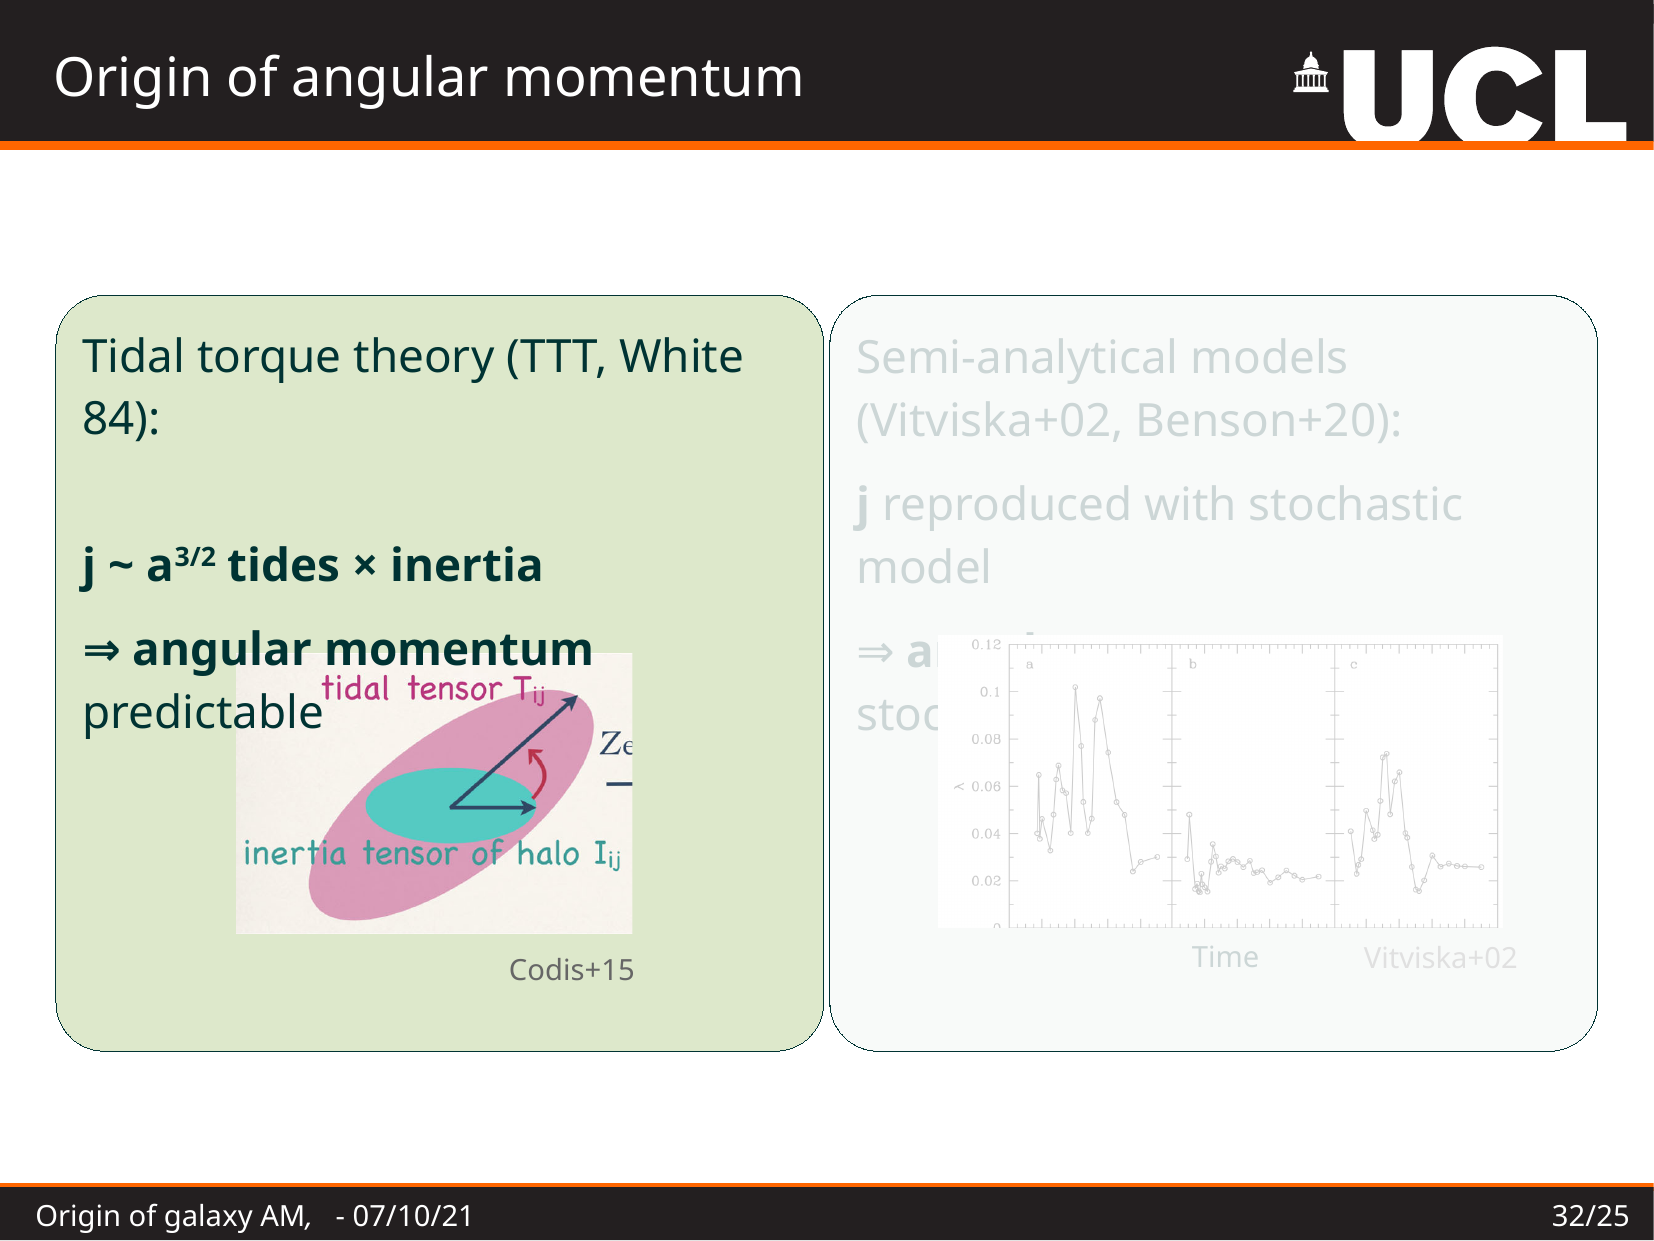

# Origin of angular momentum
Tidal torque theory (TTT, White 84):
j ~ a3/2 tides × inertia
⇒ angular momentum predictable
Semi-analytical models (Vitviska+02, Benson+20):
j reproduced with stochastic model
⇒ angular momentum stochastic
Time
Vitviska+02
Codis+15
03 September 2021
32